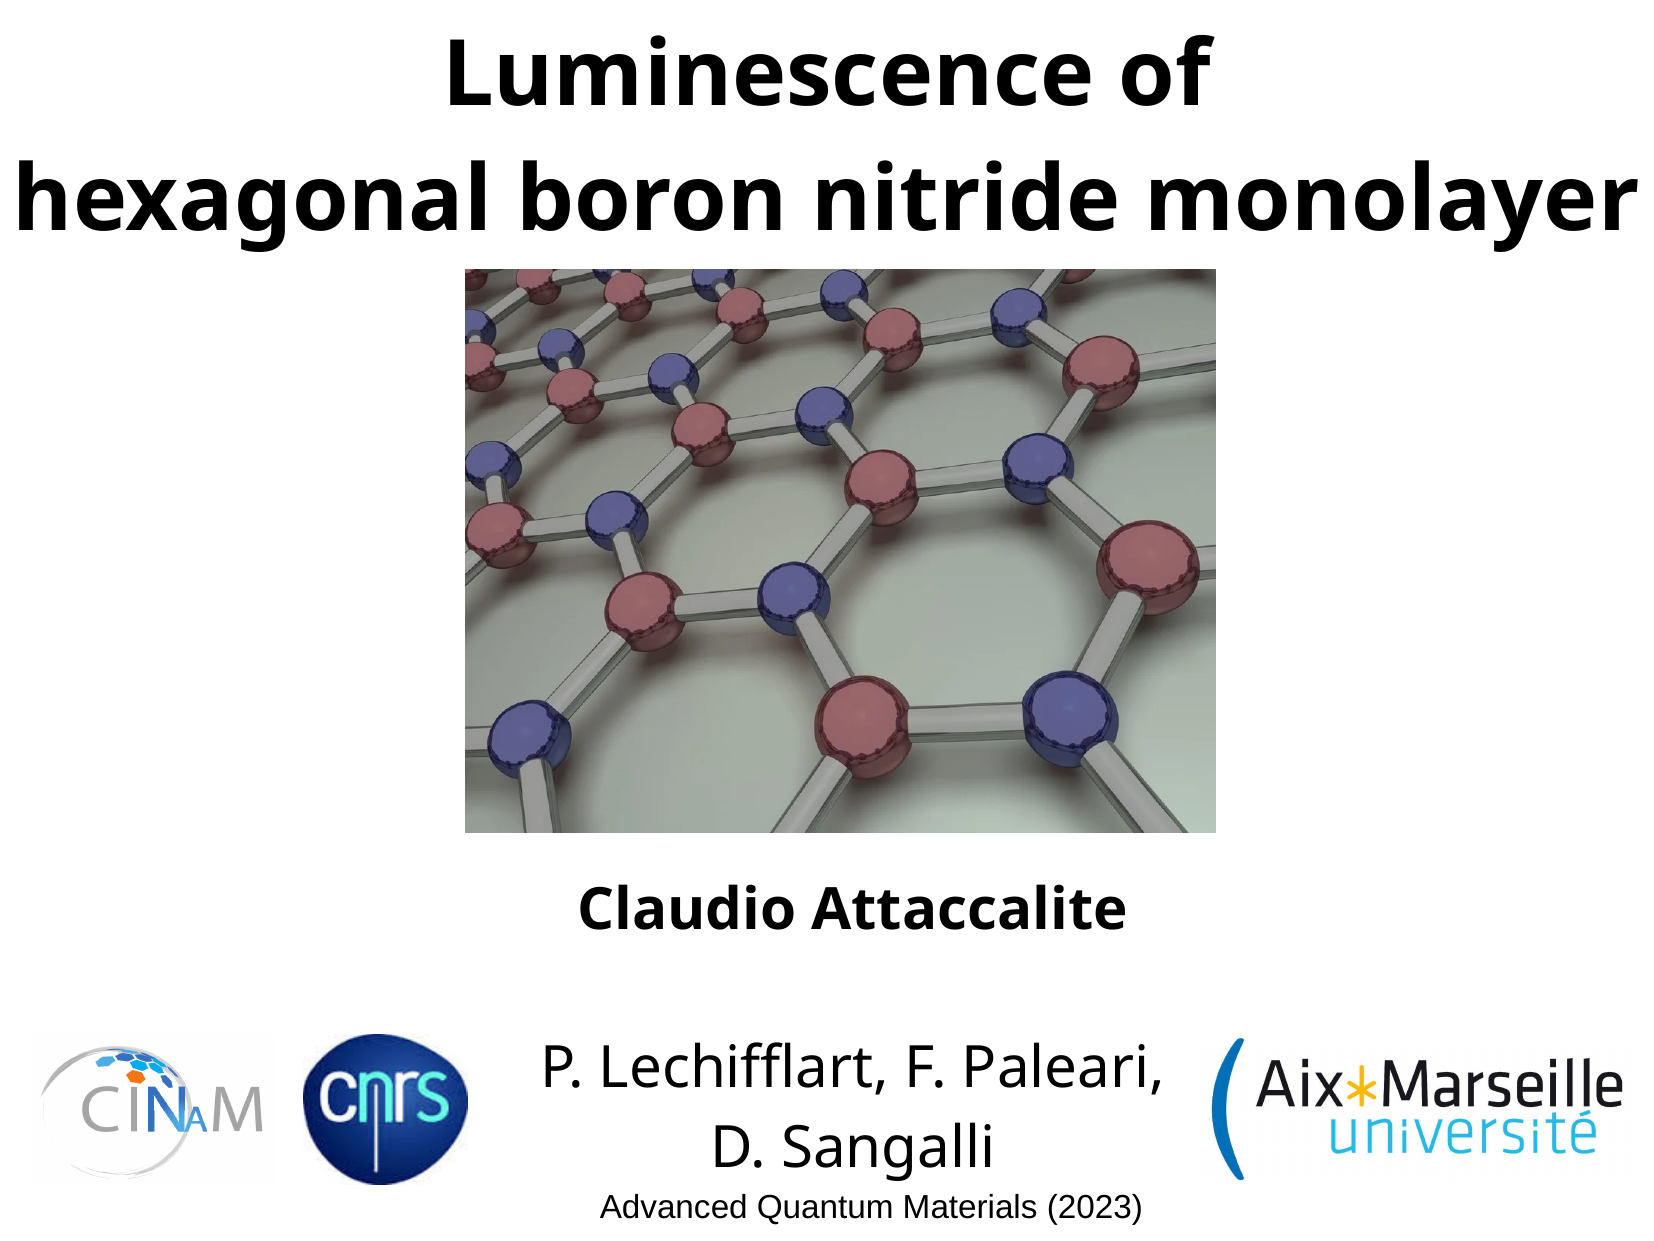

# Luminescence of hexagonal boron nitride monolayer
Claudio Attaccalite
P. Lechifflart, F. Paleari,
D. Sangalli
Advanced Quantum Materials (2023)